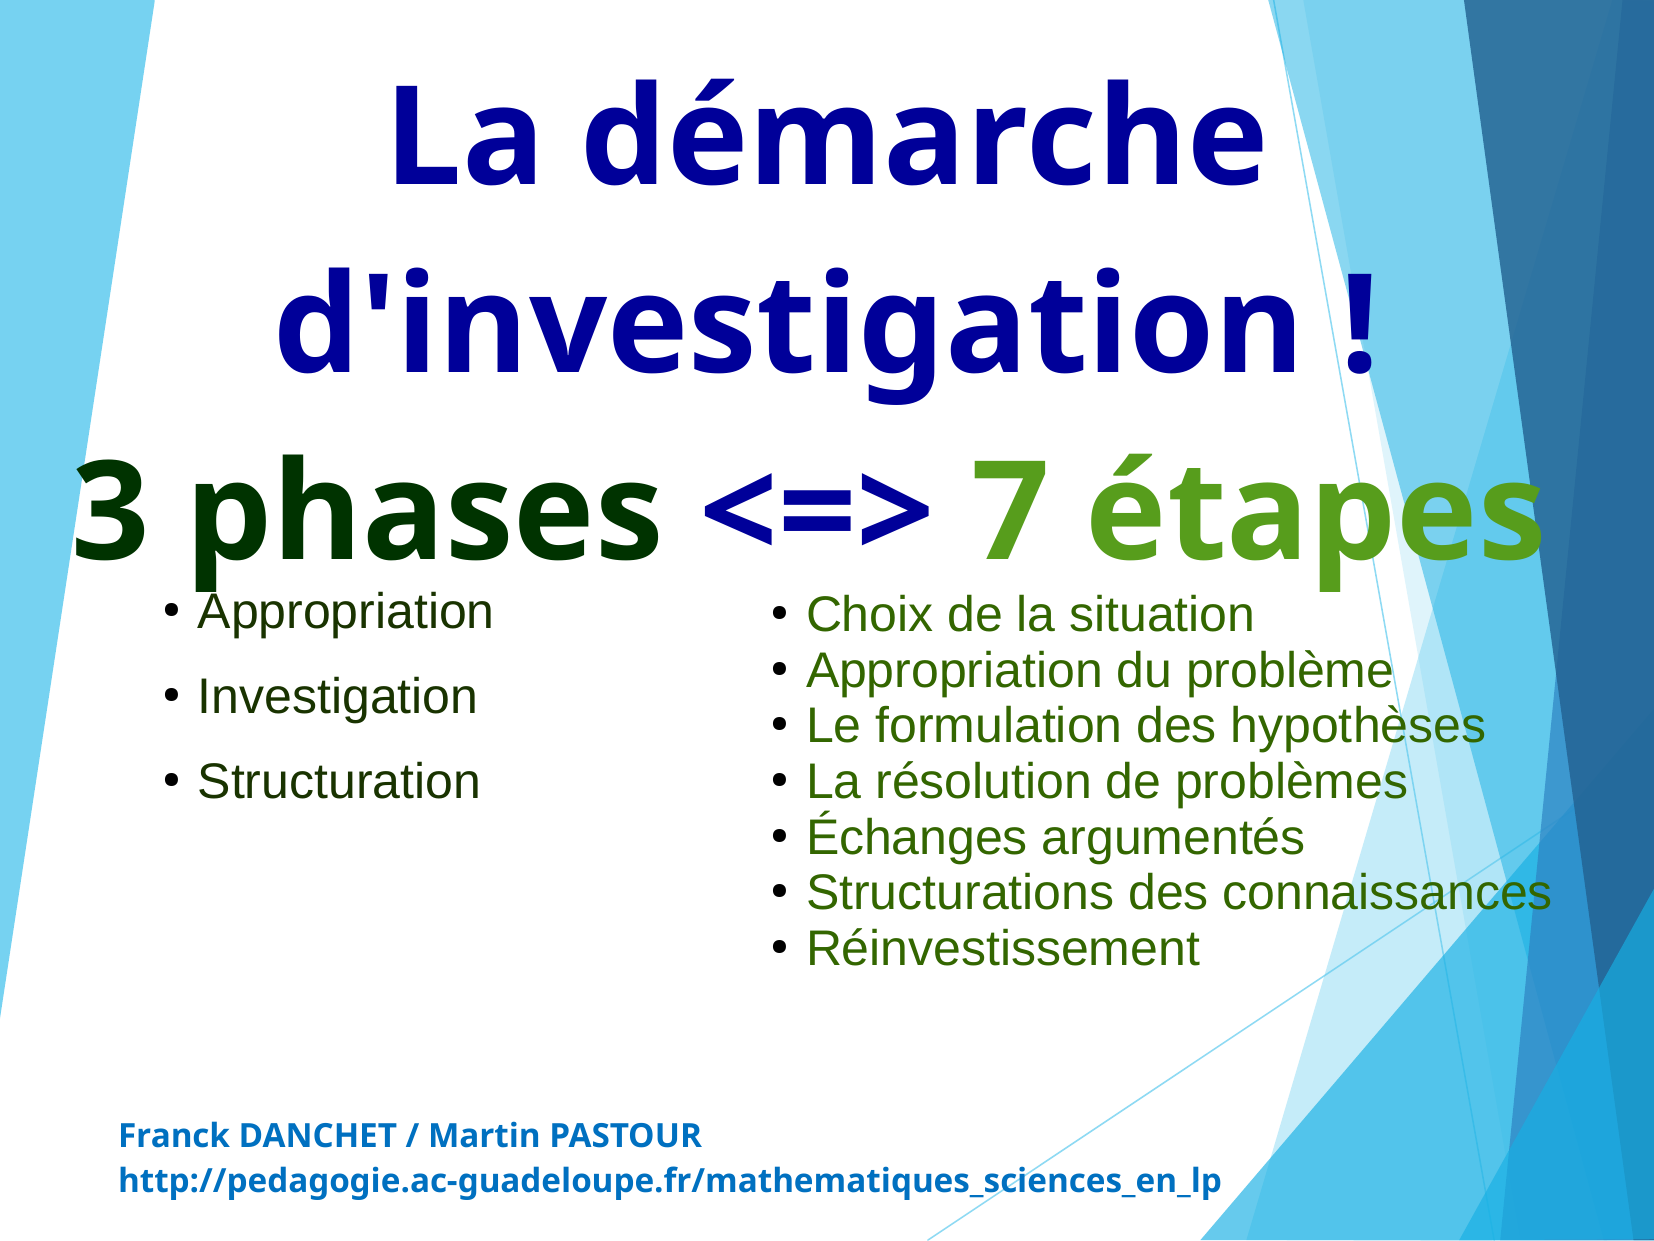

# La démarche d'investigation ! 3 phases <=> 7 étapes
Appropriation
Investigation
Structuration
Choix de la situation
Appropriation du problème
Le formulation des hypothèses
La résolution de problèmes
Échanges argumentés
Structurations des connaissances
Réinvestissement
Franck DANCHET / Martin PASTOUR
http://pedagogie.ac-guadeloupe.fr/mathematiques_sciences_en_lp